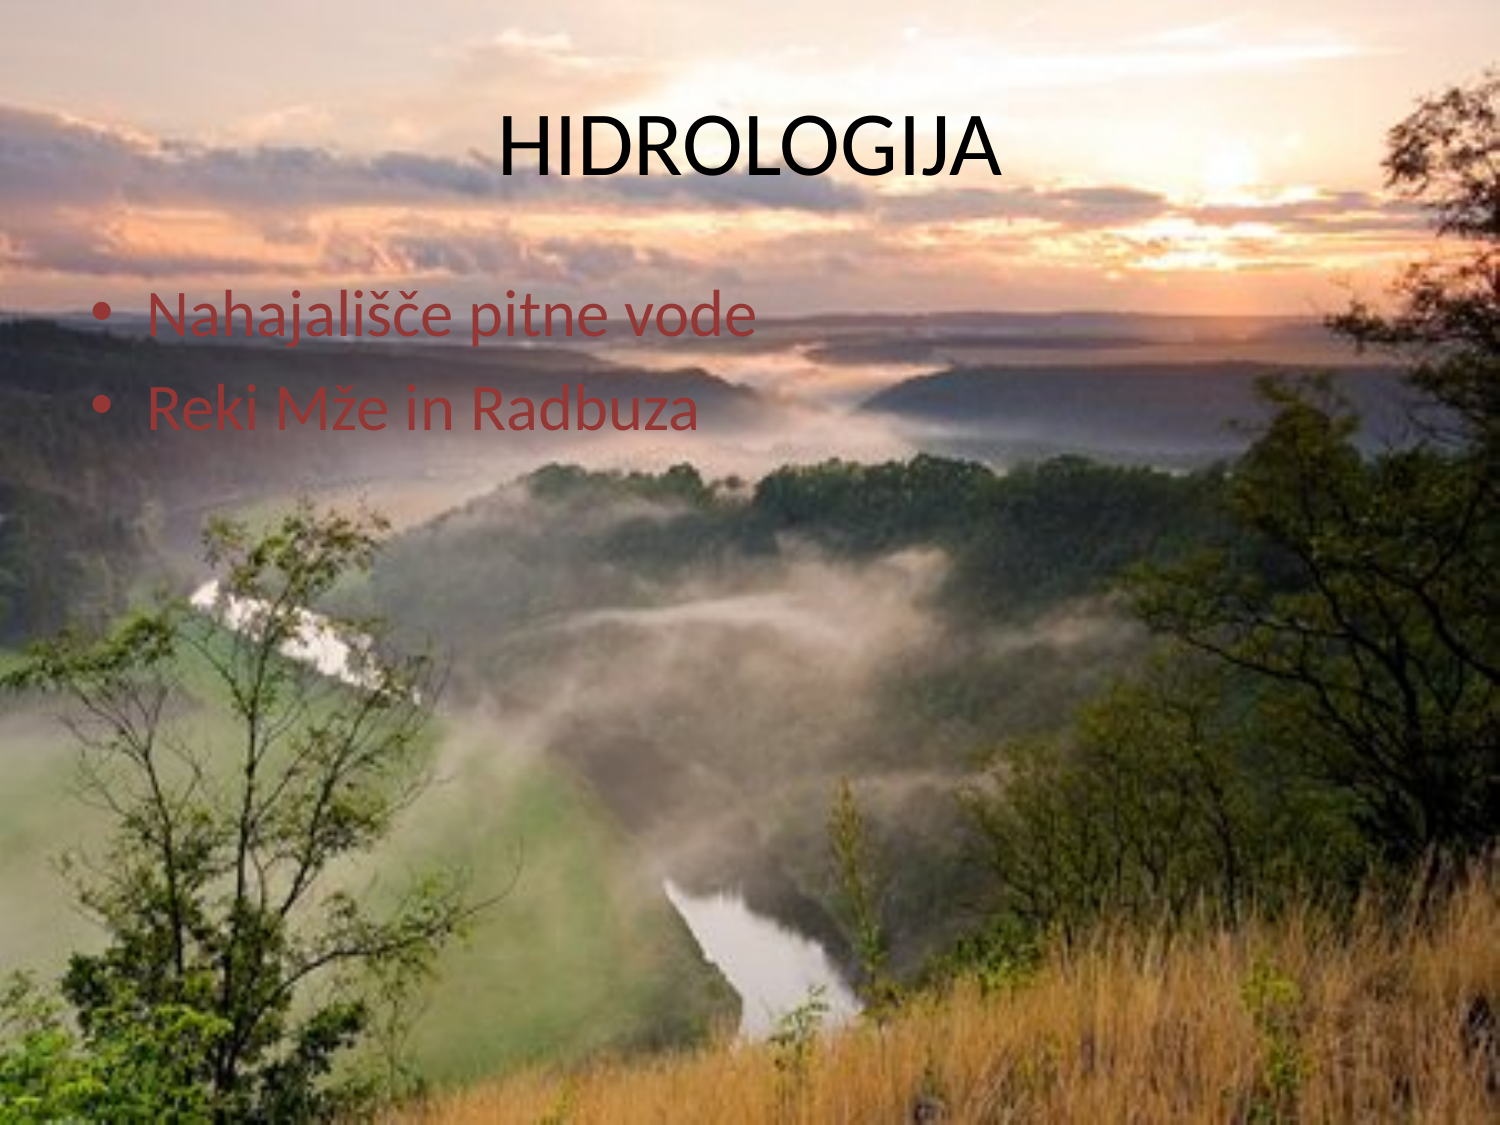

# HIDROLOGIJA
Nahajališče pitne vode
Reki Mže in Radbuza